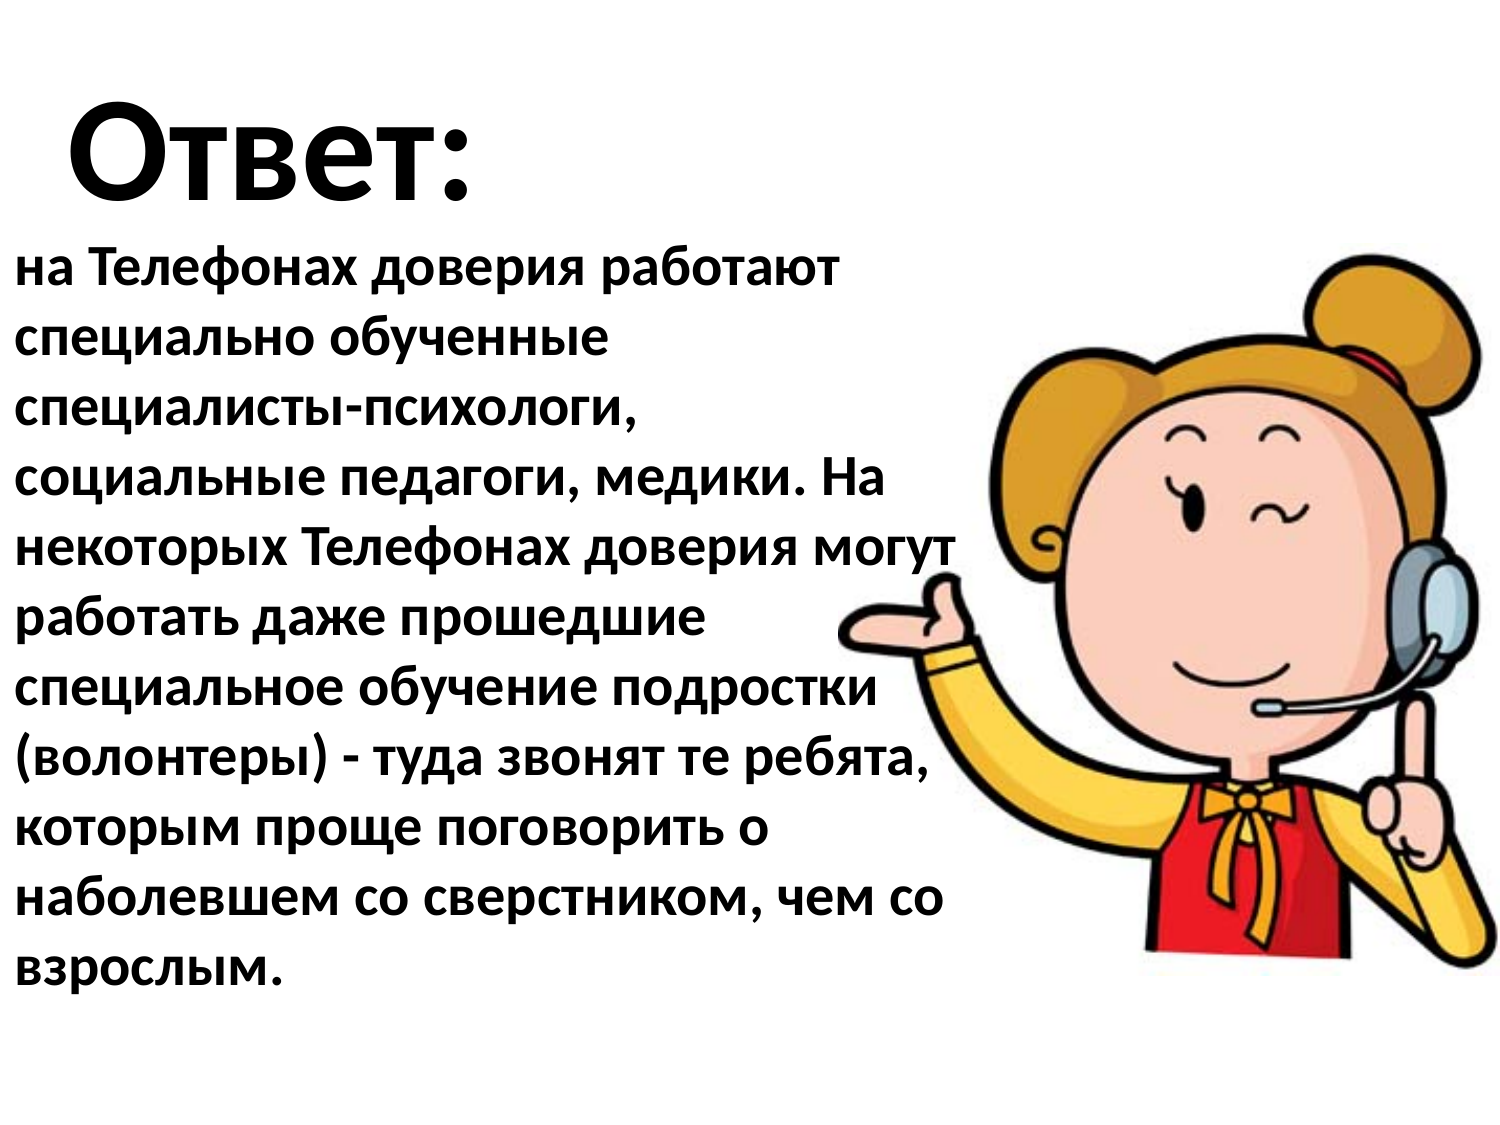

Ответ:
на Телефонах доверия работают специально обученные специалисты-психологи, социальные педагоги, медики. На некоторых Телефонах доверия могут работать даже прошедшие специальное обучение подростки (волонтеры) - туда звонят те ребята, которым проще поговорить о наболевшем со сверстником, чем со взрослым.